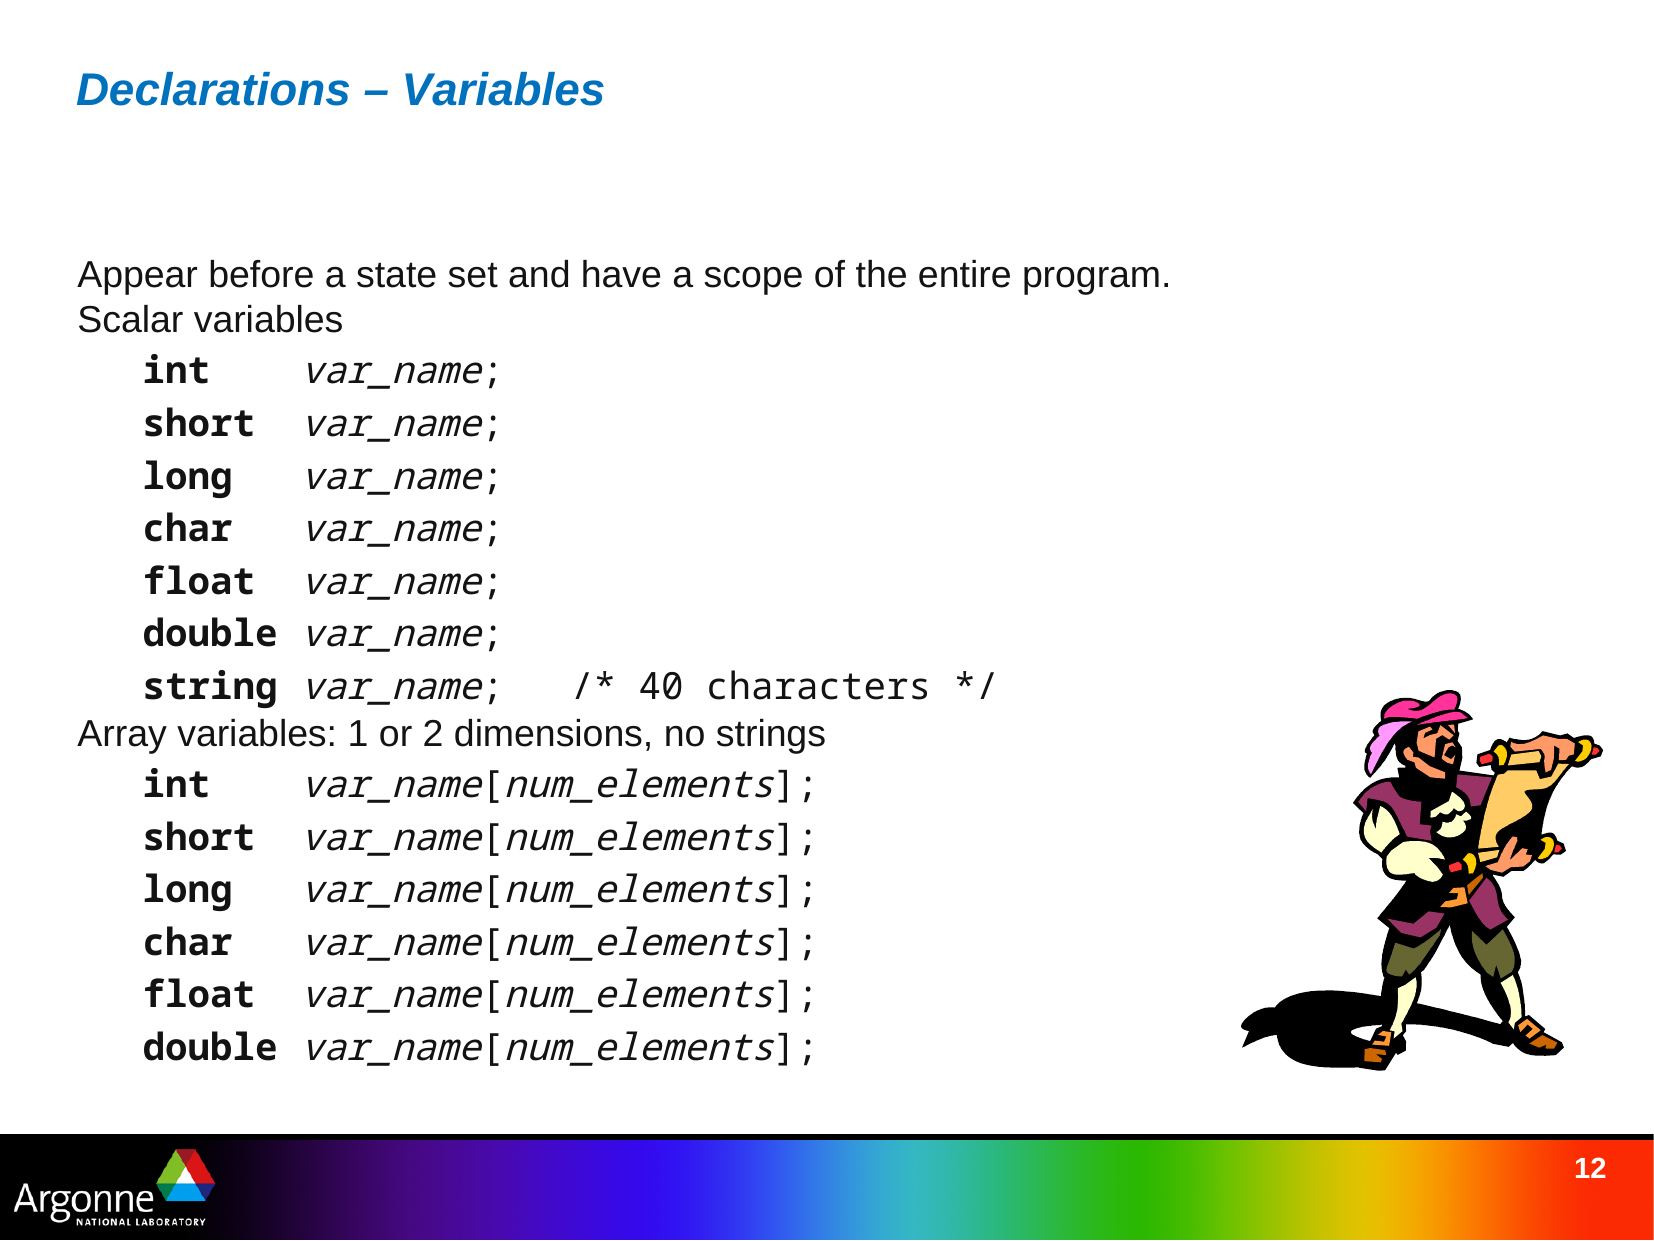

# Declarations – Variables
Appear before a state set and have a scope of the entire program.
Scalar variables
int	var_name;
short	var_name;
long	var_name;
char	var_name;
float	var_name;
double	var_name;
string	var_name; /* 40 characters */
Array variables: 1 or 2 dimensions, no strings
int	var_name[num_elements];
short	var_name[num_elements];
long 	var_name[num_elements];
char	var_name[num_elements];
float	var_name[num_elements];
double	var_name[num_elements];
12